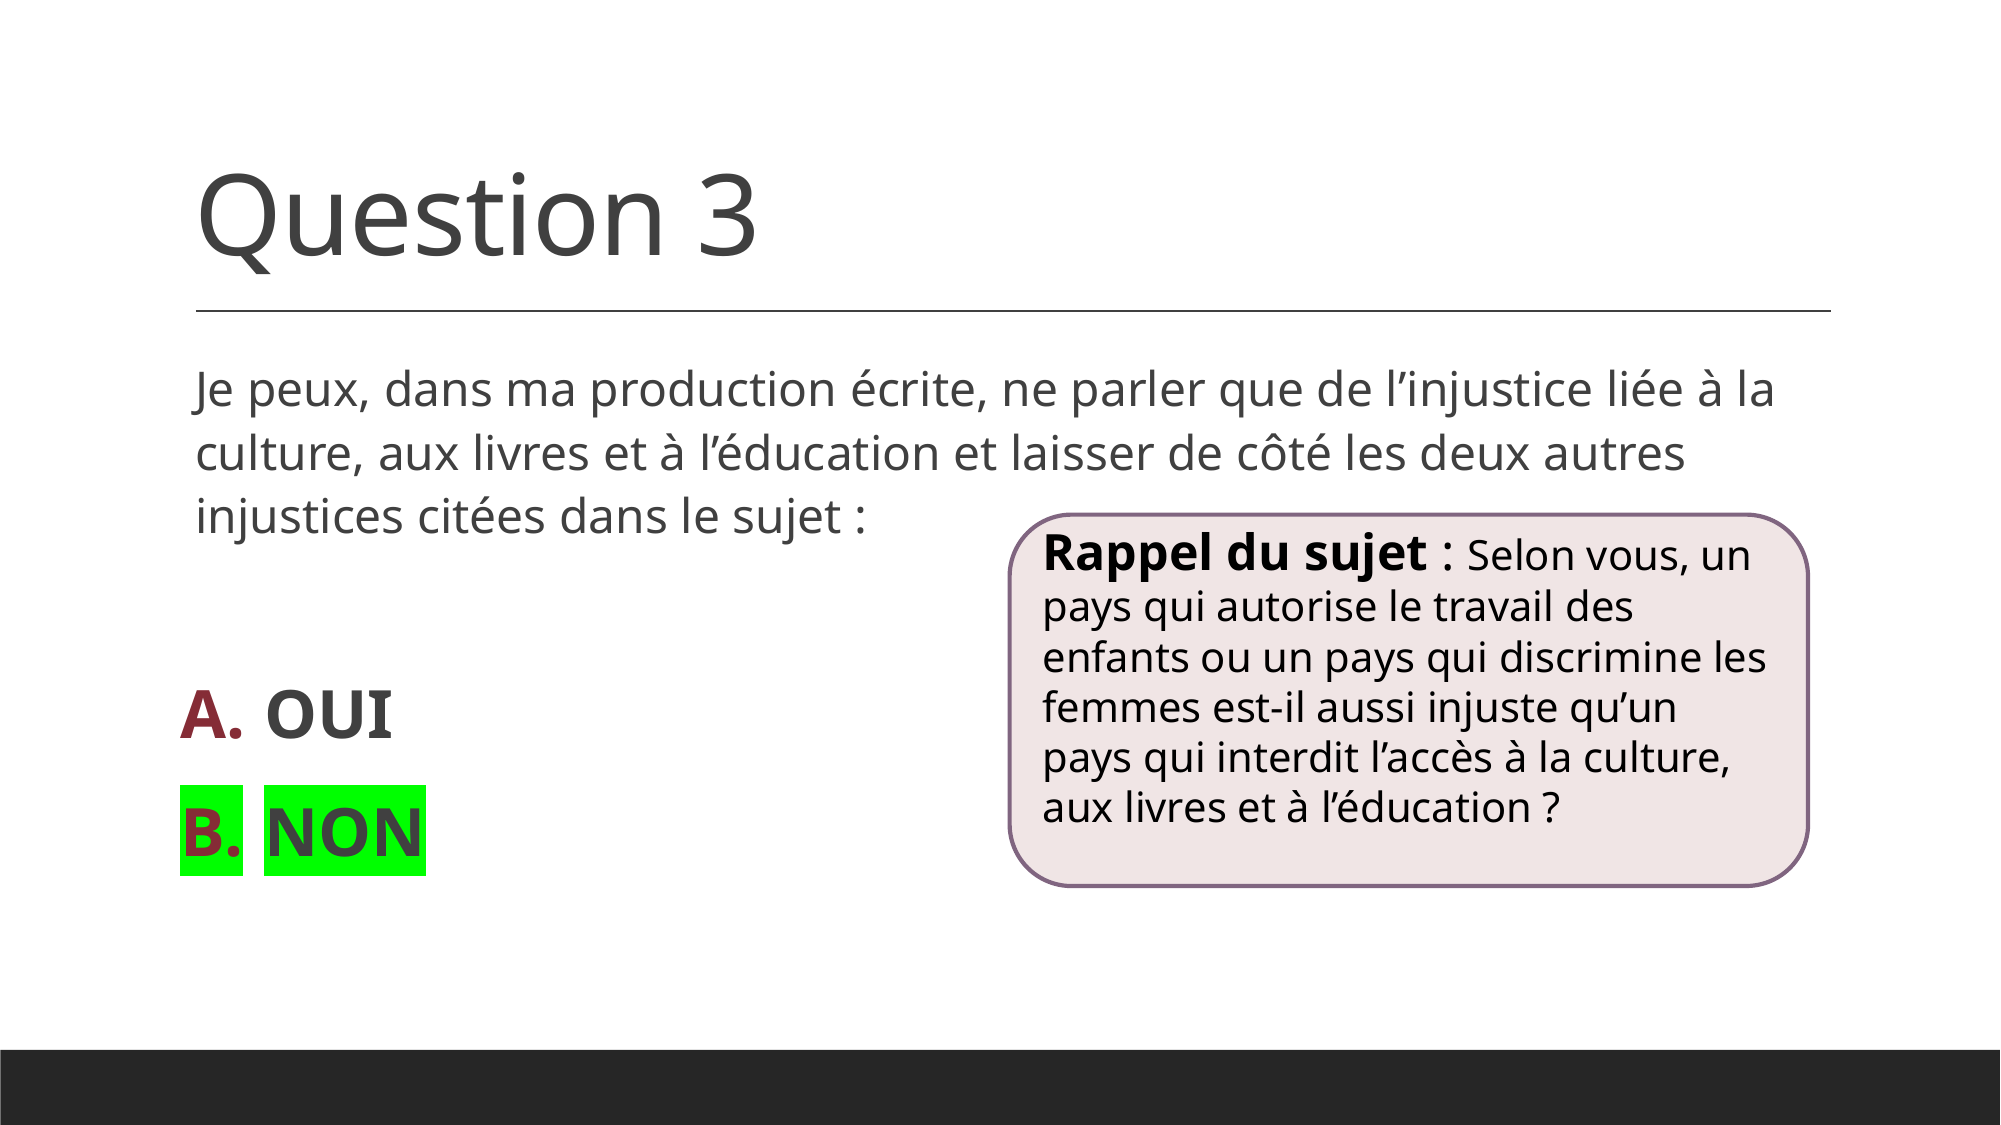

Question 3
Je peux, dans ma production écrite, ne parler que de l’injustice liée à la culture, aux livres et à l’éducation et laisser de côté les deux autres injustices citées dans le sujet :
OUI
NON
Rappel du sujet : Selon vous, un pays qui autorise le travail des enfants ou un pays qui discrimine les femmes est-il aussi injuste qu’un pays qui interdit l’accès à la culture, aux livres et à l’éducation ?